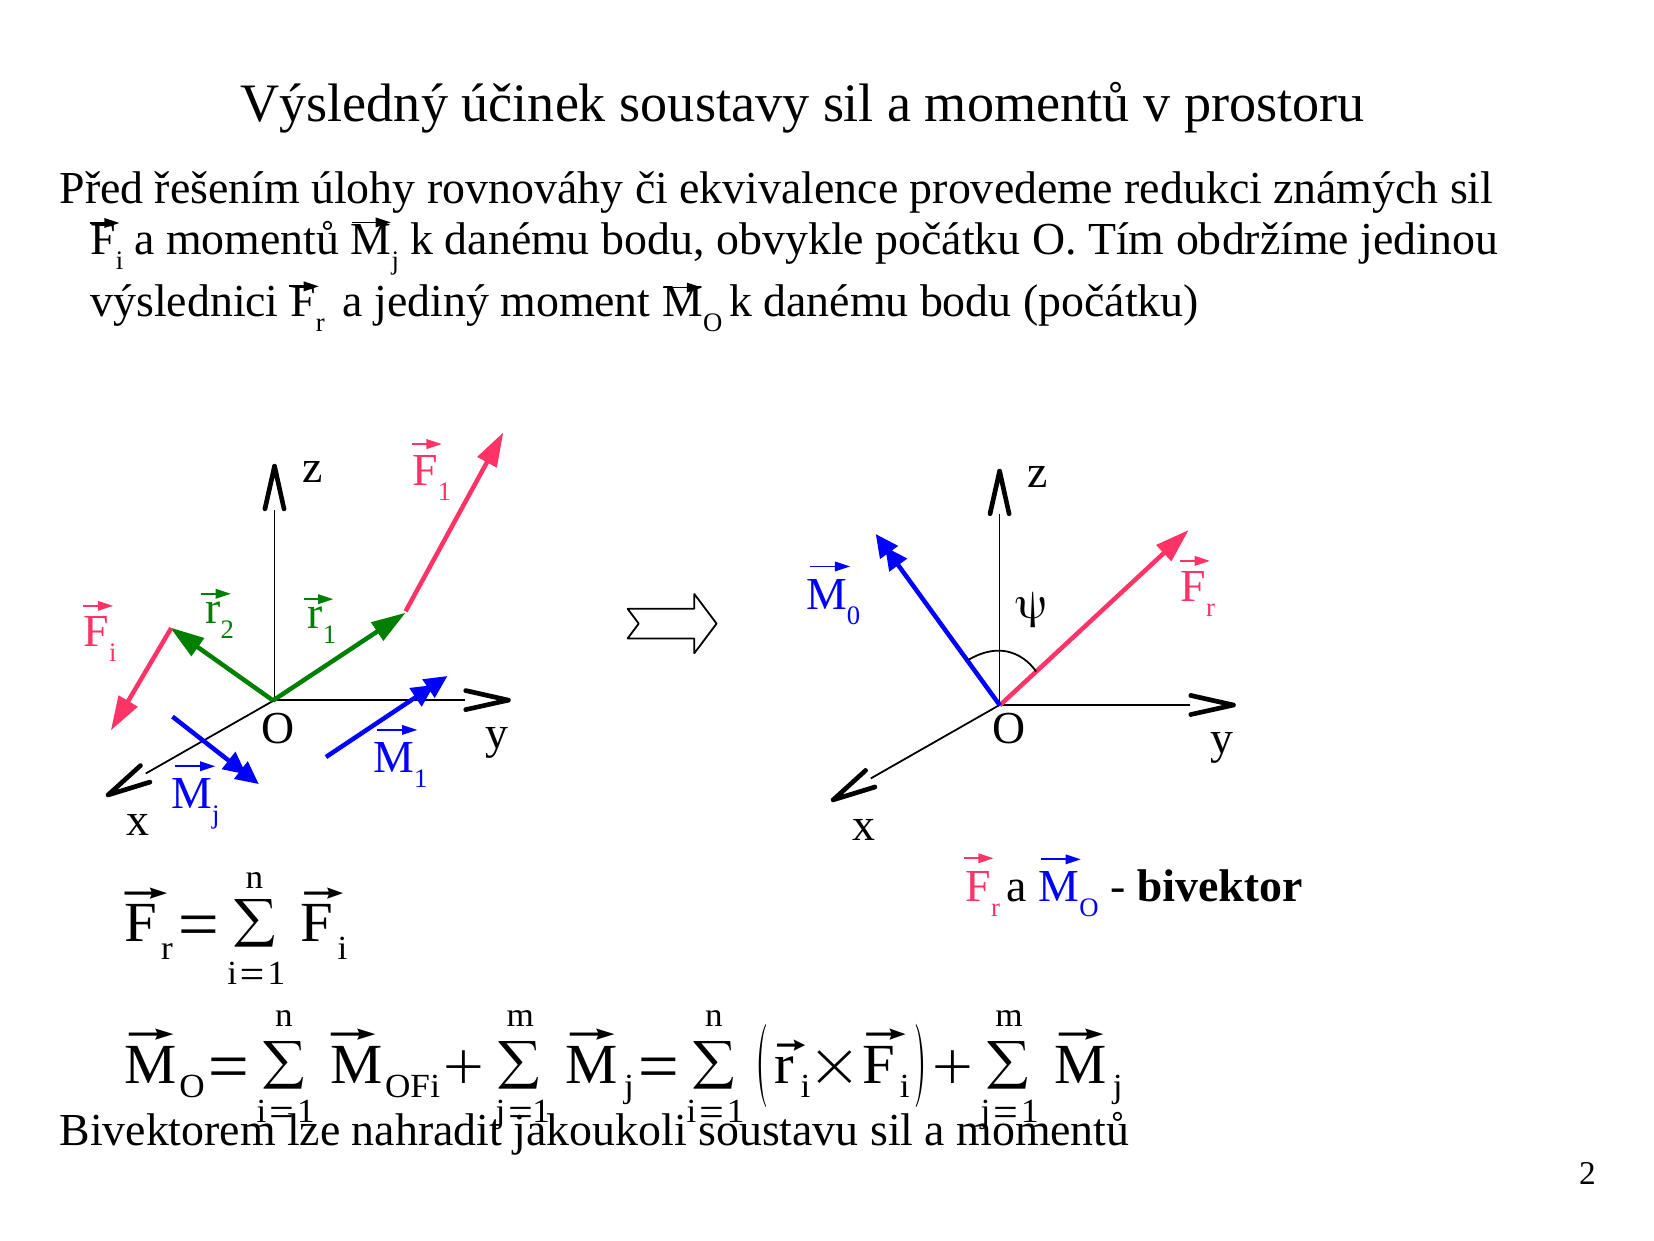

# Výsledný účinek soustavy sil a momentů v prostoru
Před řešením úlohy rovnováhy či ekvivalence provedeme redukci známých sil 		Fi a momentů Mj k danému bodu, obvykle počátku O. Tím obdržíme jedinou 		výslednici Fr a jediný moment MO k danému bodu (počátku)
Bivektorem lze nahradit jakoukoli soustavu sil a momentů
z
z
F1
Fr
M0
y
r2
r1
Fi
O
O
y
y
M1
Mj
x
x
Fr a MO - bivektor
2